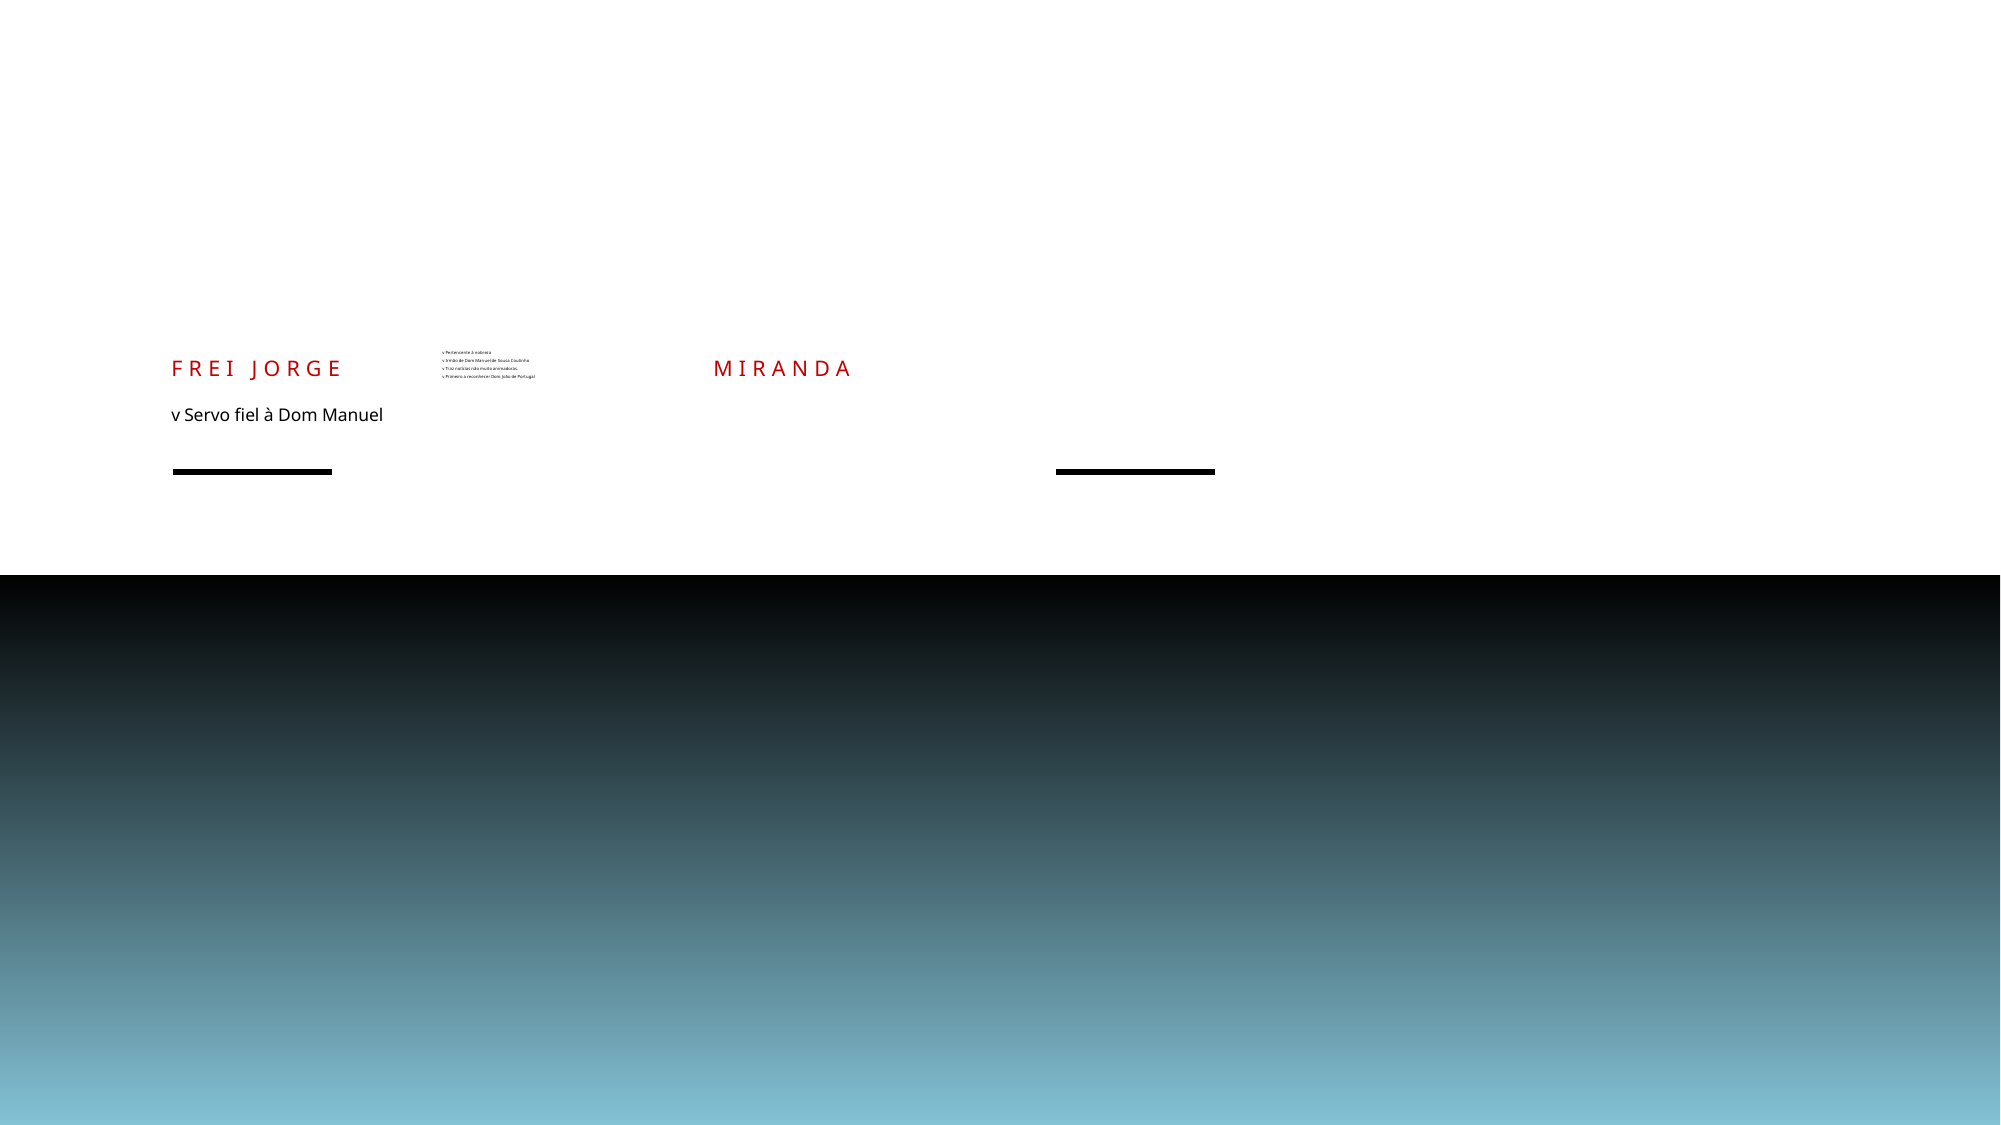

# Frei Jorge
Pertencente à nobreza
Irmão de Dom Manuel de Sousa Coutinho
Traz notícias não muito animadoras.
Primeiro a reconhecer Dom João de Portugal
miranda
Servo fiel à Dom Manuel